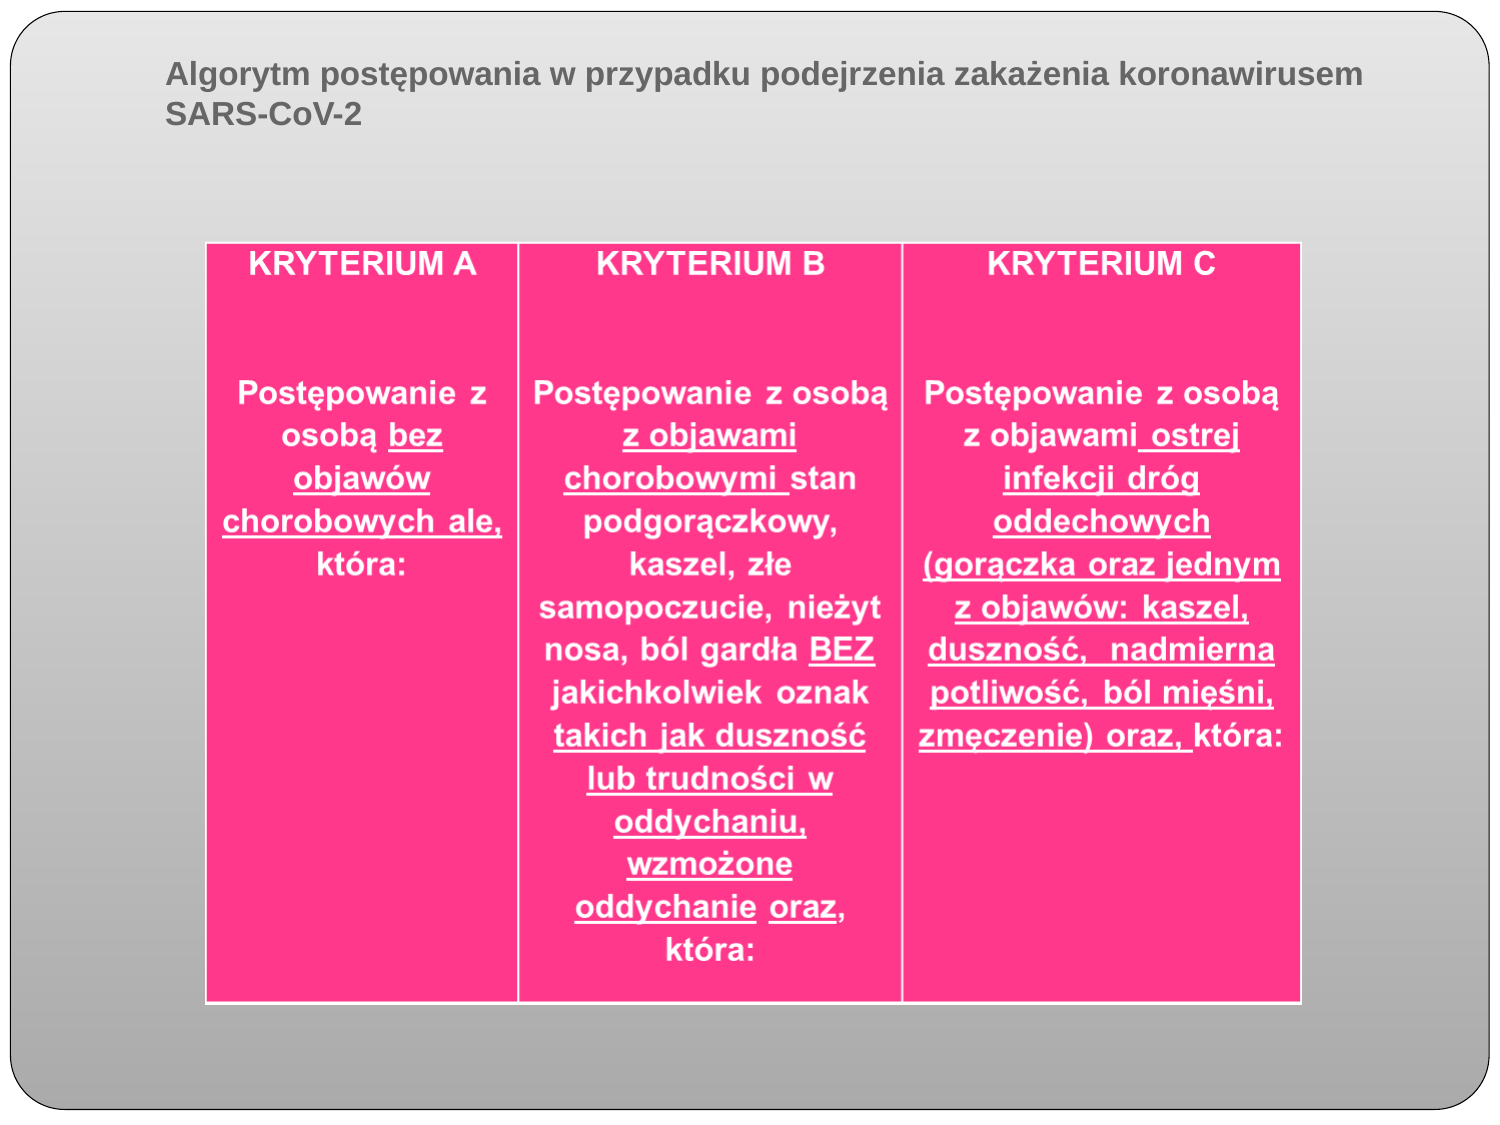

# Algorytm postępowania w przypadku podejrzenia zakażenia koronawirusem SARS-CoV-2